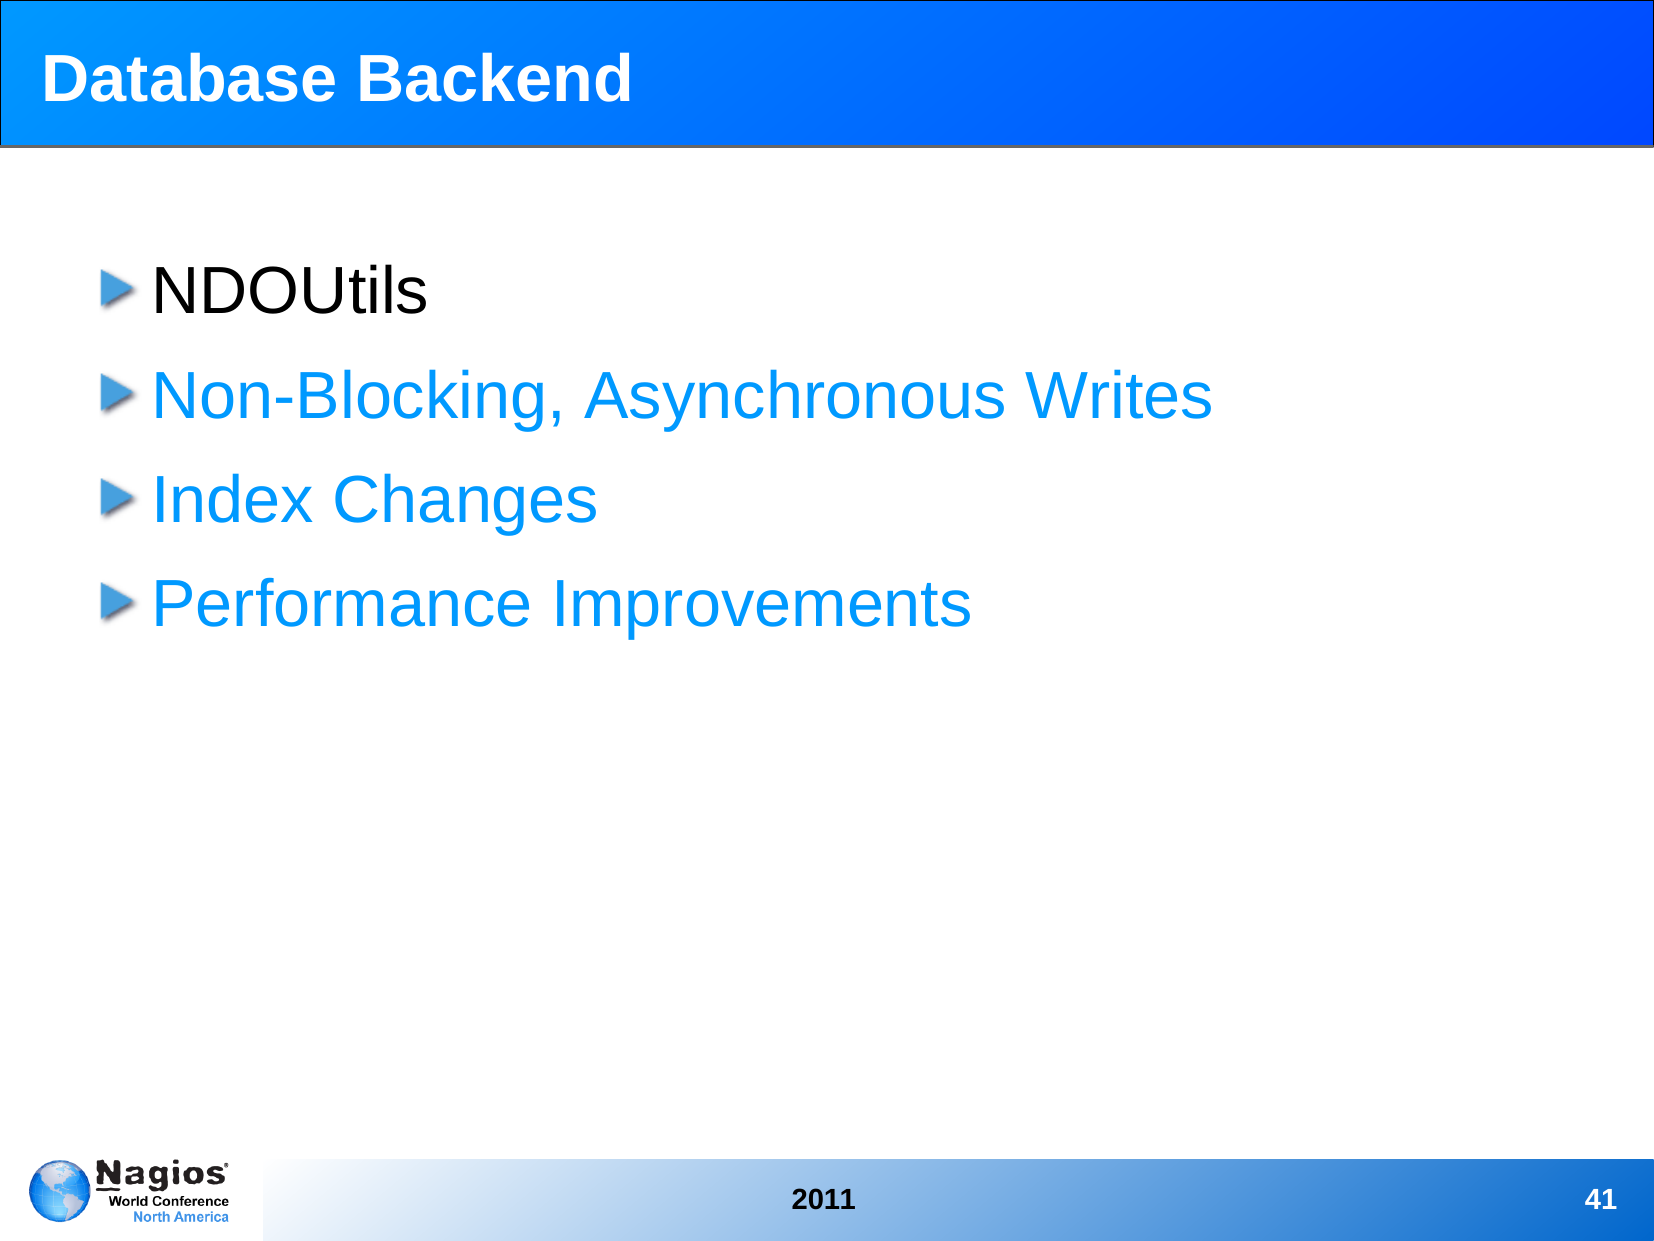

# Database Backend
NDOUtils
Non-Blocking, Asynchronous Writes
Index Changes
Performance Improvements
2011
41